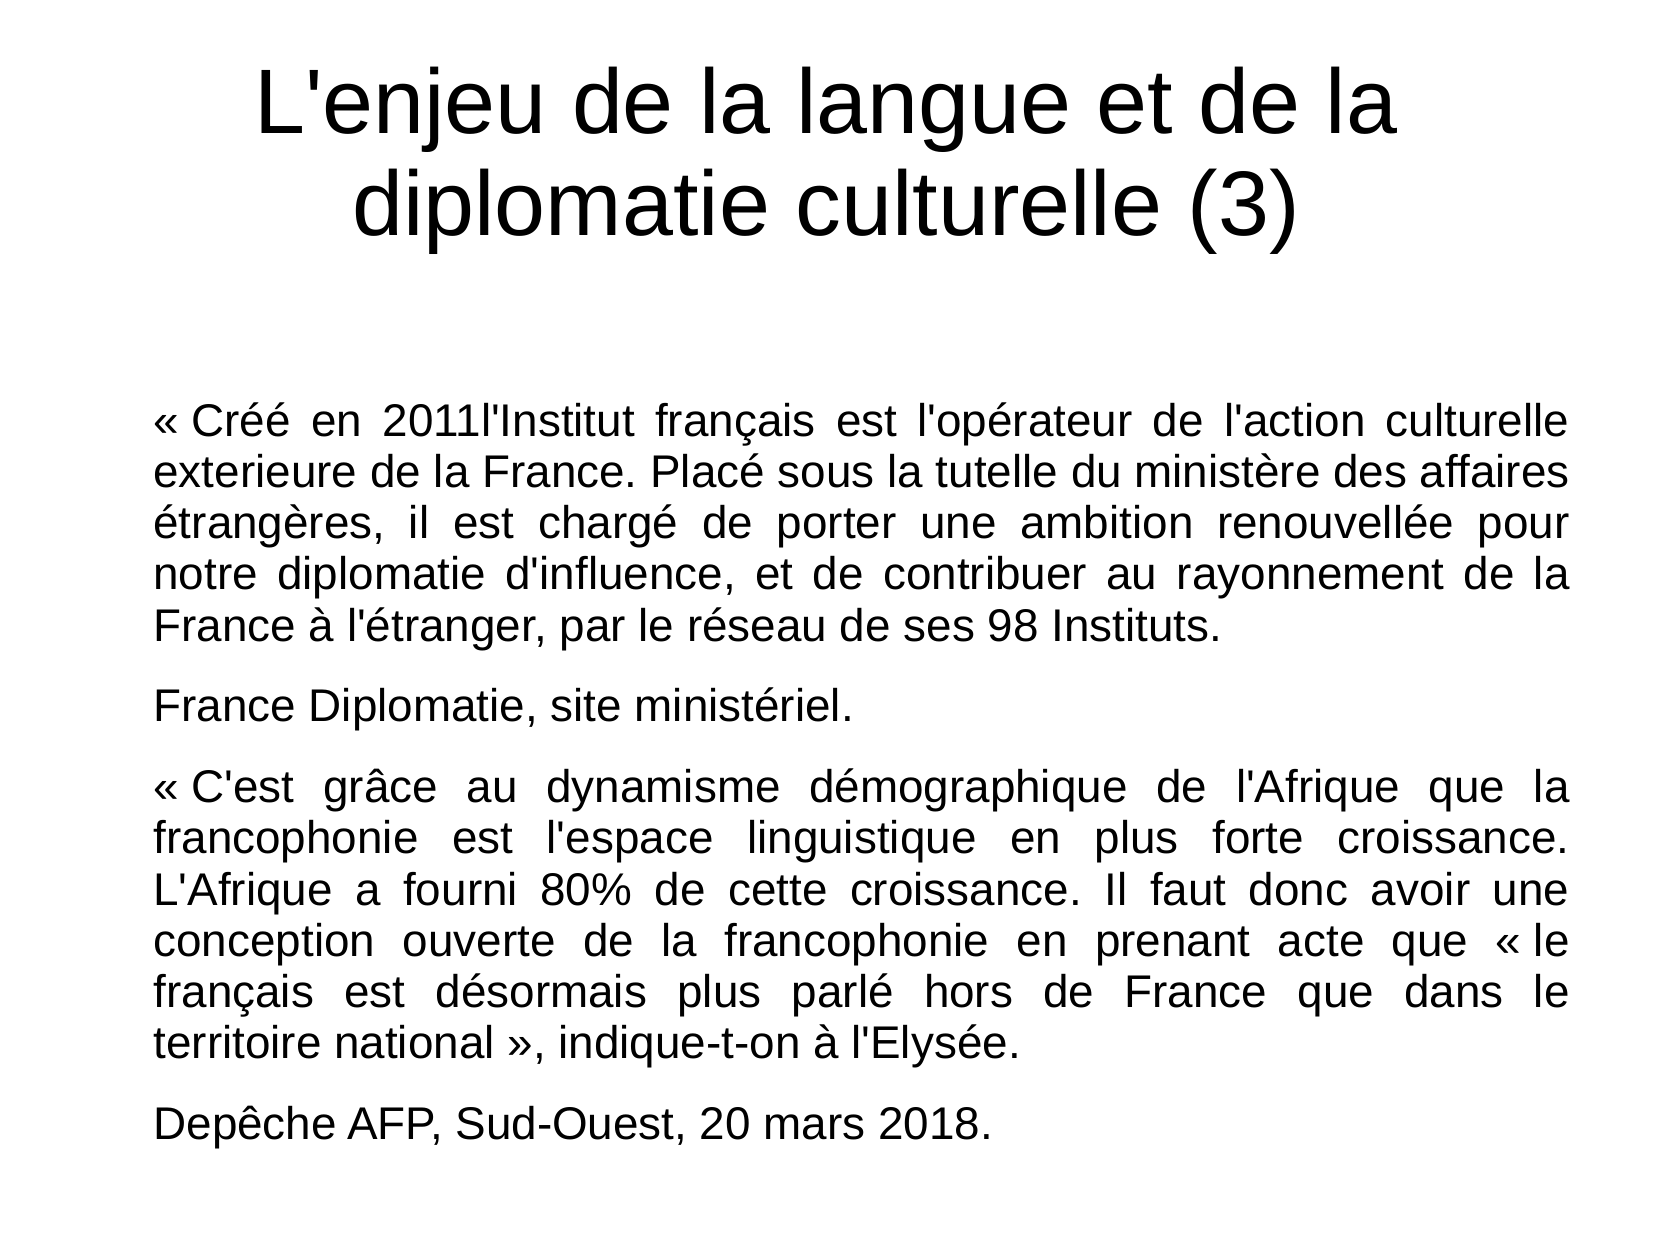

# L'enjeu de la langue et de la diplomatie culturelle (3)
« Créé en 2011l'Institut français est l'opérateur de l'action culturelle exterieure de la France. Placé sous la tutelle du ministère des affaires étrangères, il est chargé de porter une ambition renouvellée pour notre diplomatie d'influence, et de contribuer au rayonnement de la France à l'étranger, par le réseau de ses 98 Instituts.
France Diplomatie, site ministériel.
« C'est grâce au dynamisme démographique de l'Afrique que la francophonie est l'espace linguistique en plus forte croissance. L'Afrique a fourni 80% de cette croissance. Il faut donc avoir une conception ouverte de la francophonie en prenant acte que « le français est désormais plus parlé hors de France que dans le territoire national », indique-t-on à l'Elysée.
Depêche AFP, Sud-Ouest, 20 mars 2018.